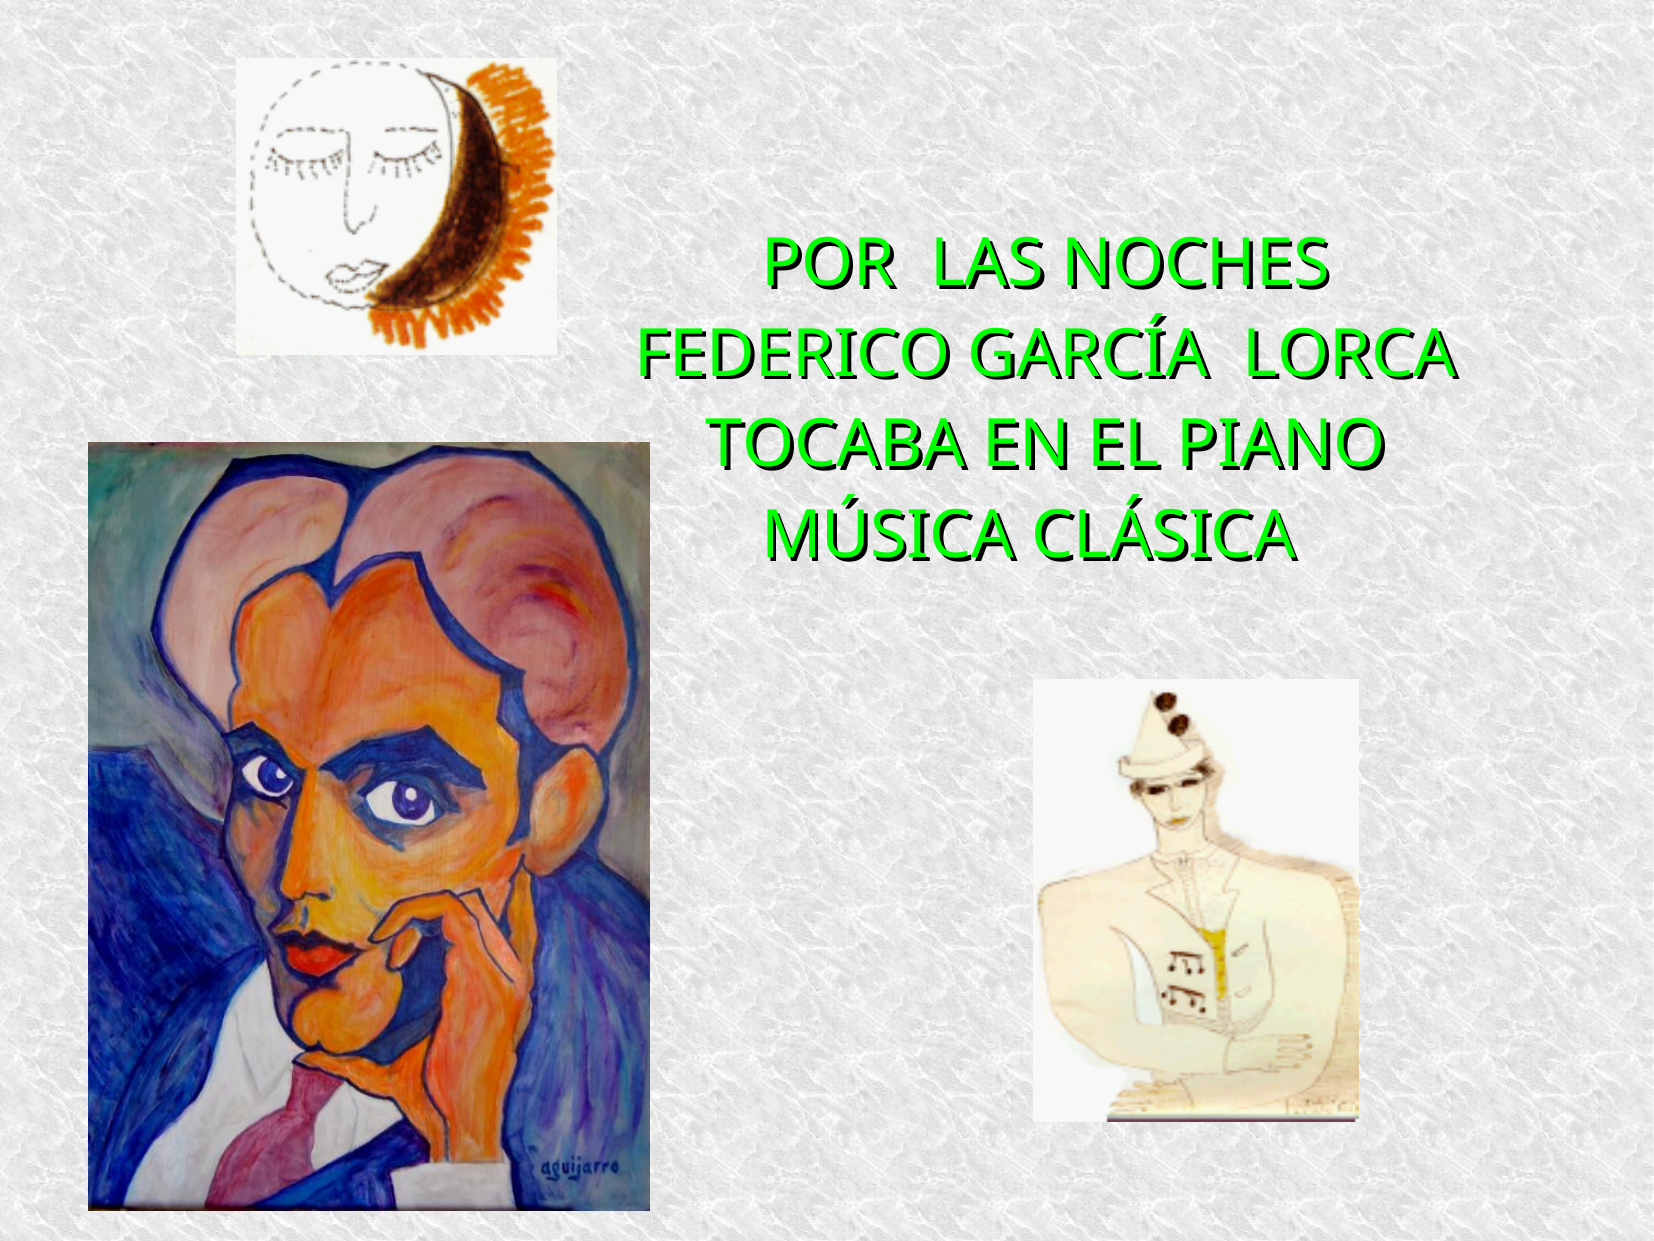

POR LAS NOCHES
FEDERICO GARCÍA LORCA
TOCABA EN EL PIANO
MÚSICA CLÁSICA